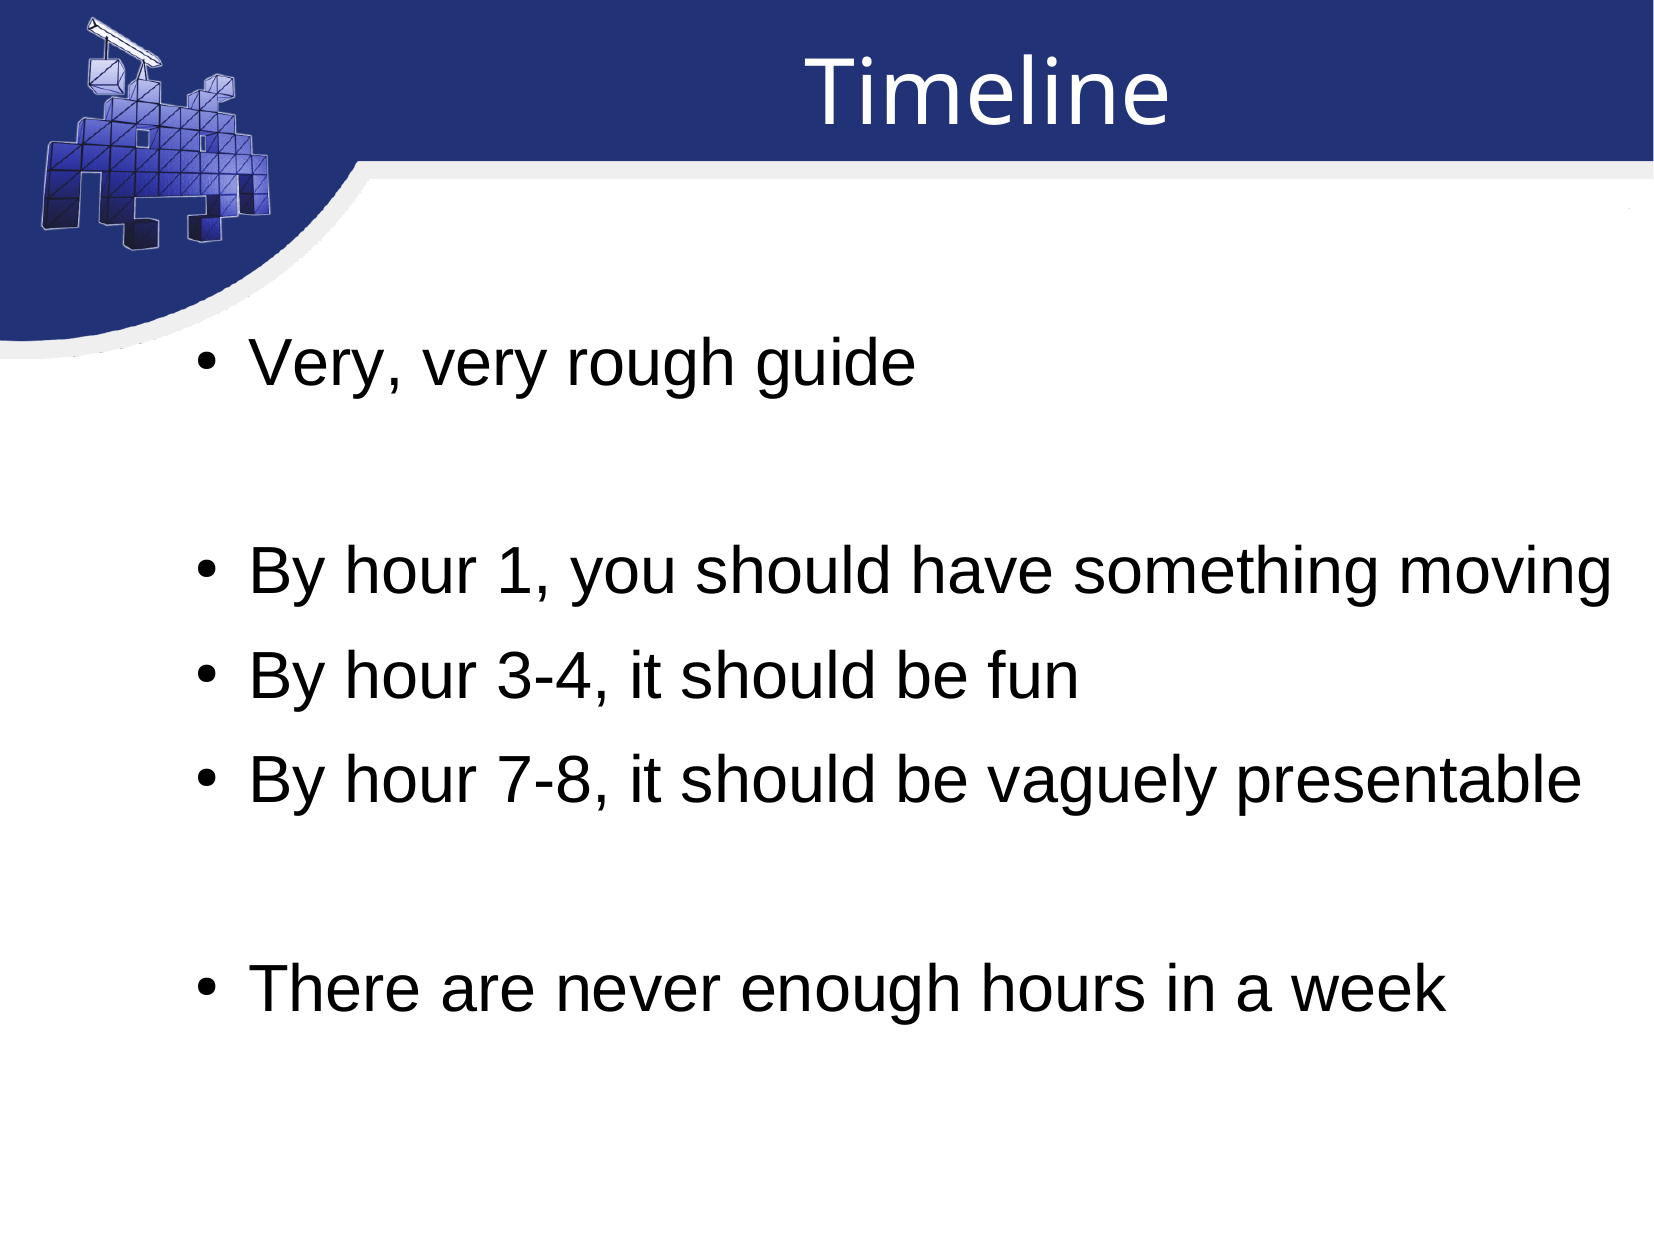

# Timeline
Very, very rough guide
By hour 1, you should have something moving
By hour 3-4, it should be fun
By hour 7-8, it should be vaguely presentable
There are never enough hours in a week